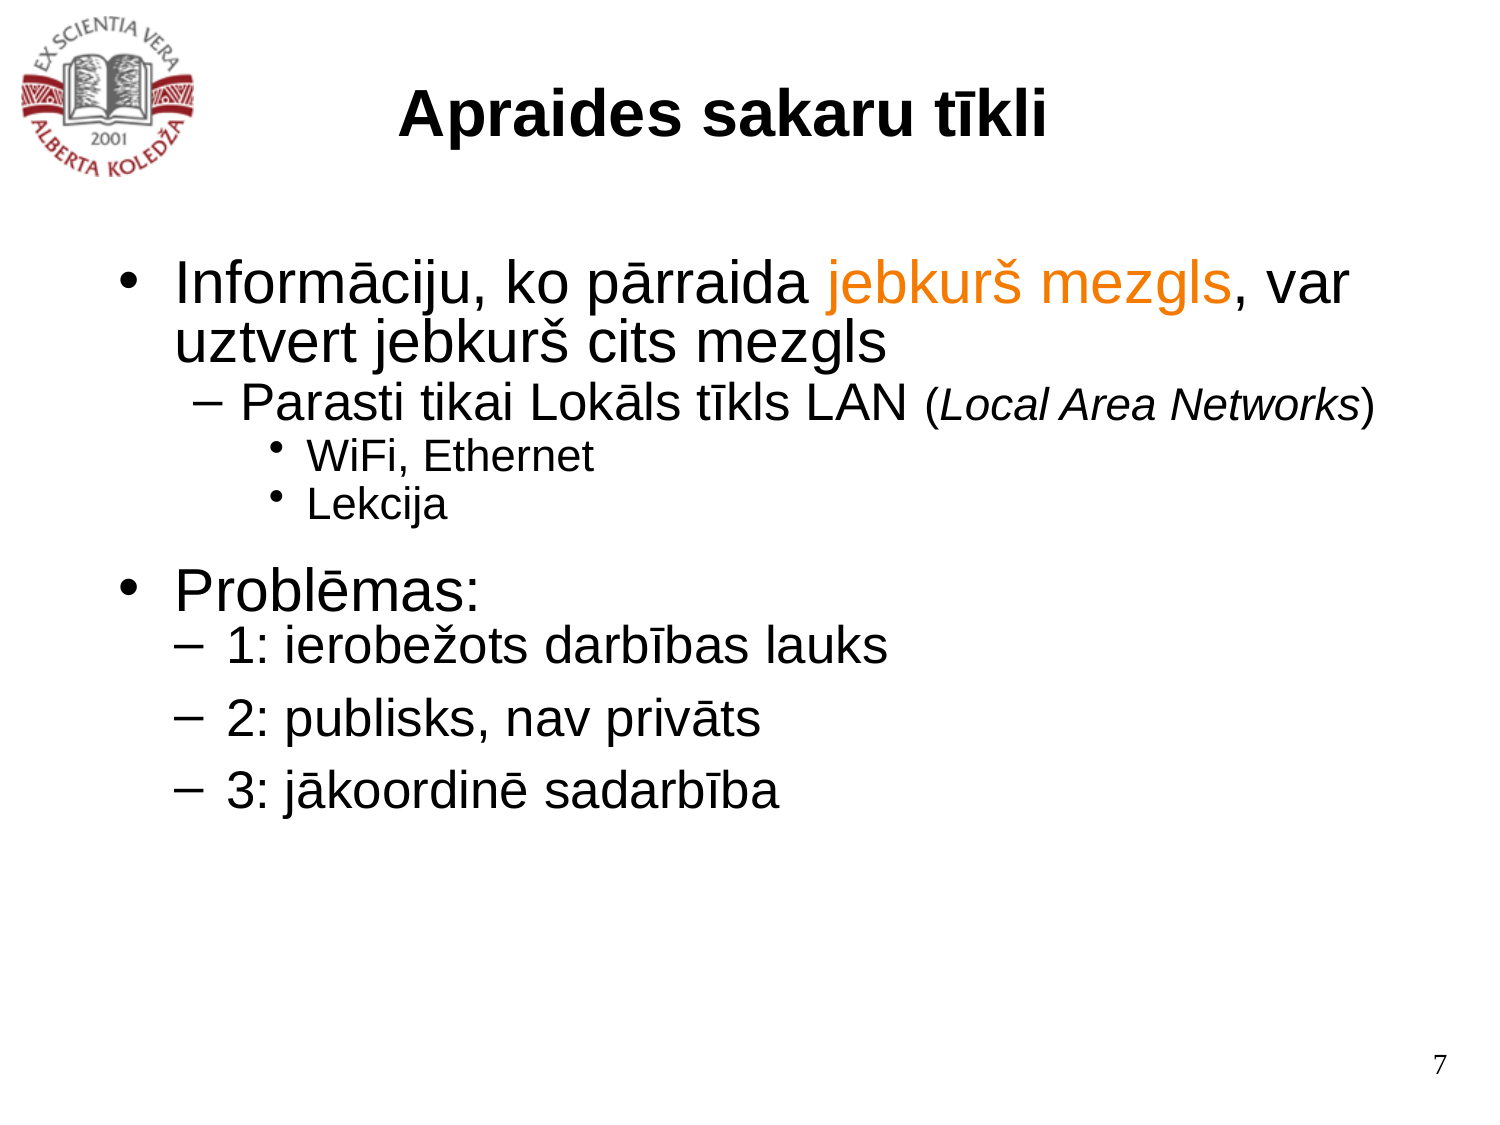

Apraides sakaru tīkli
# Informāciju, ko pārraida jebkurš mezgls, var uztvert jebkurš cits mezgls
Parasti tikai Lokāls tīkls LAN (Local Area Networks)
WiFi, Ethernet
Lekcija
Problēmas:
 1: ierobežots darbības lauks
 2: publisks, nav privāts
 3: jākoordinē sadarbība
6